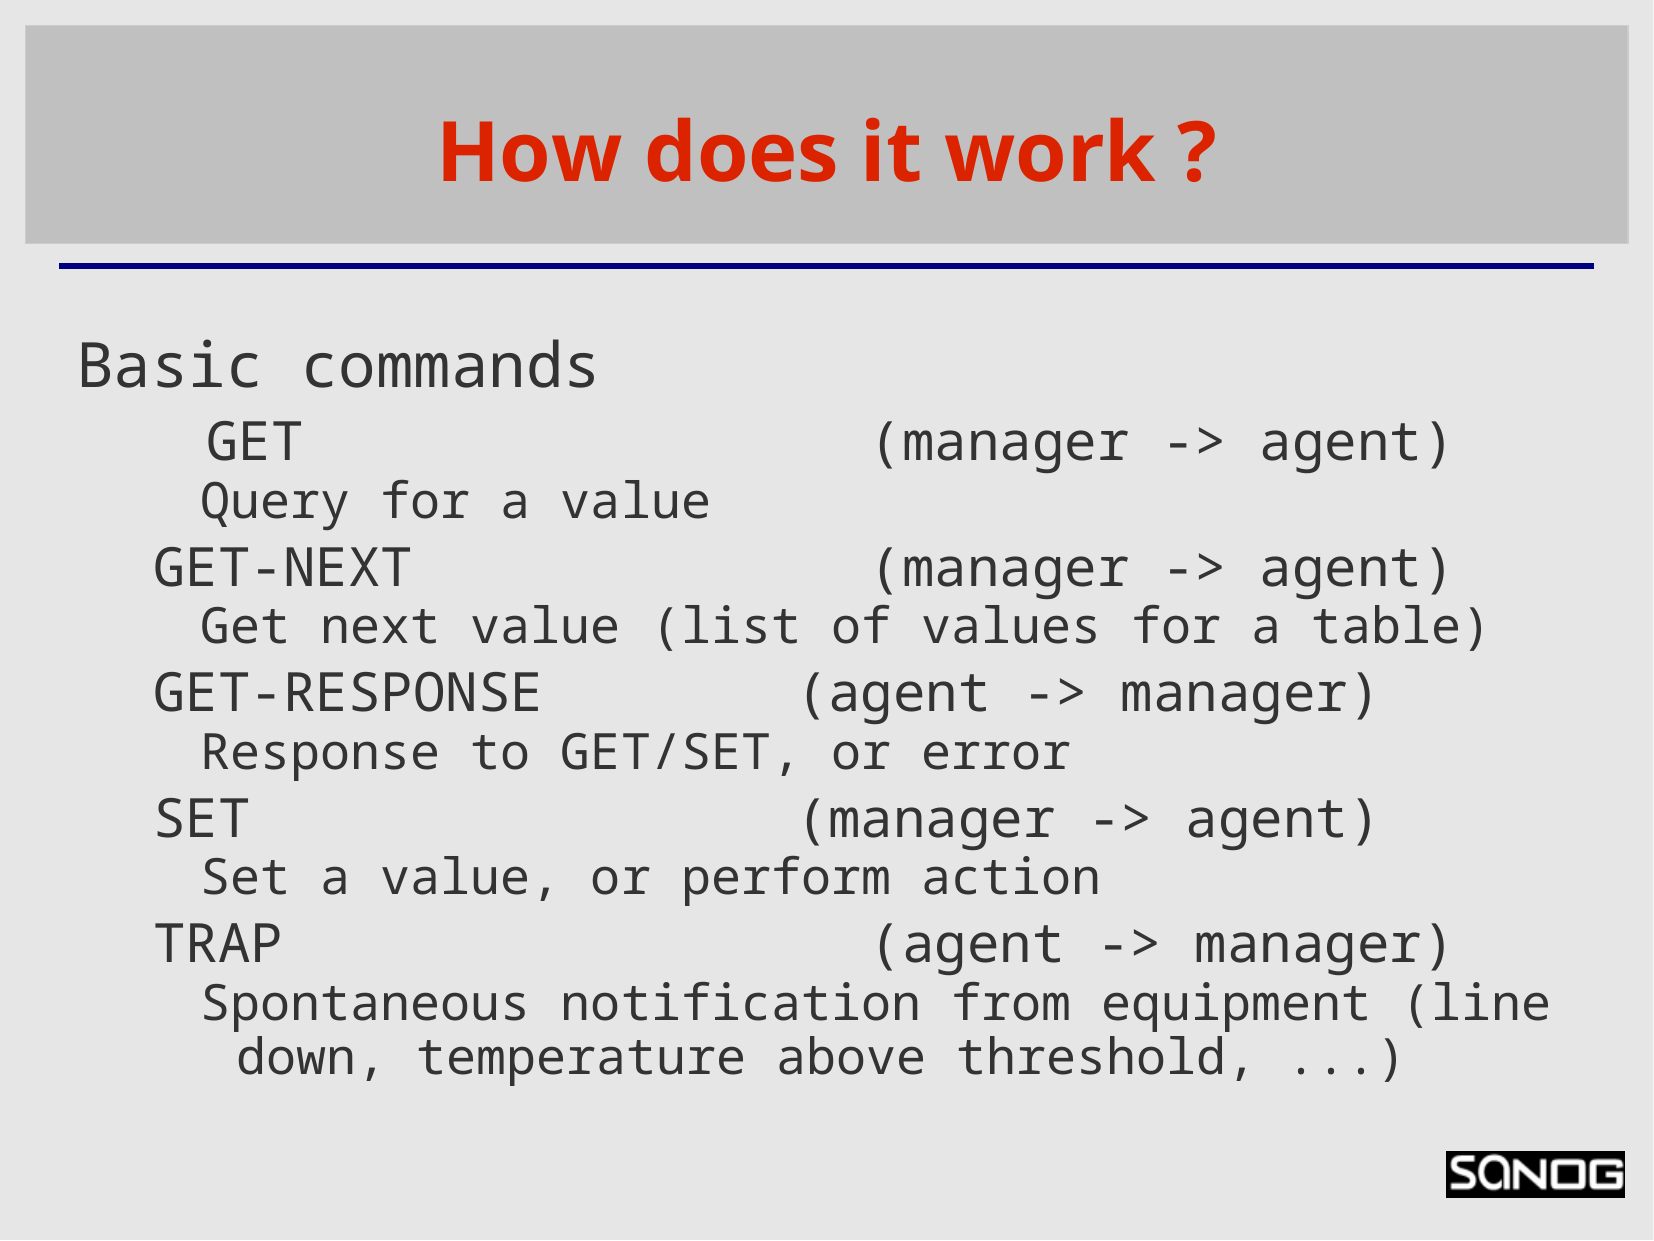

# How does it work ?
Basic commands
	GET 								(manager -> agent)
Query for a value
GET-NEXT 						(manager -> agent)
Get next value (list of values for a table)
GET-RESPONSE				(agent -> manager)
Response to GET/SET, or error
SET								(manager -> agent)
Set a value, or perform action
TRAP								(agent -> manager)
Spontaneous notification from equipment (line down, temperature above threshold, ...)